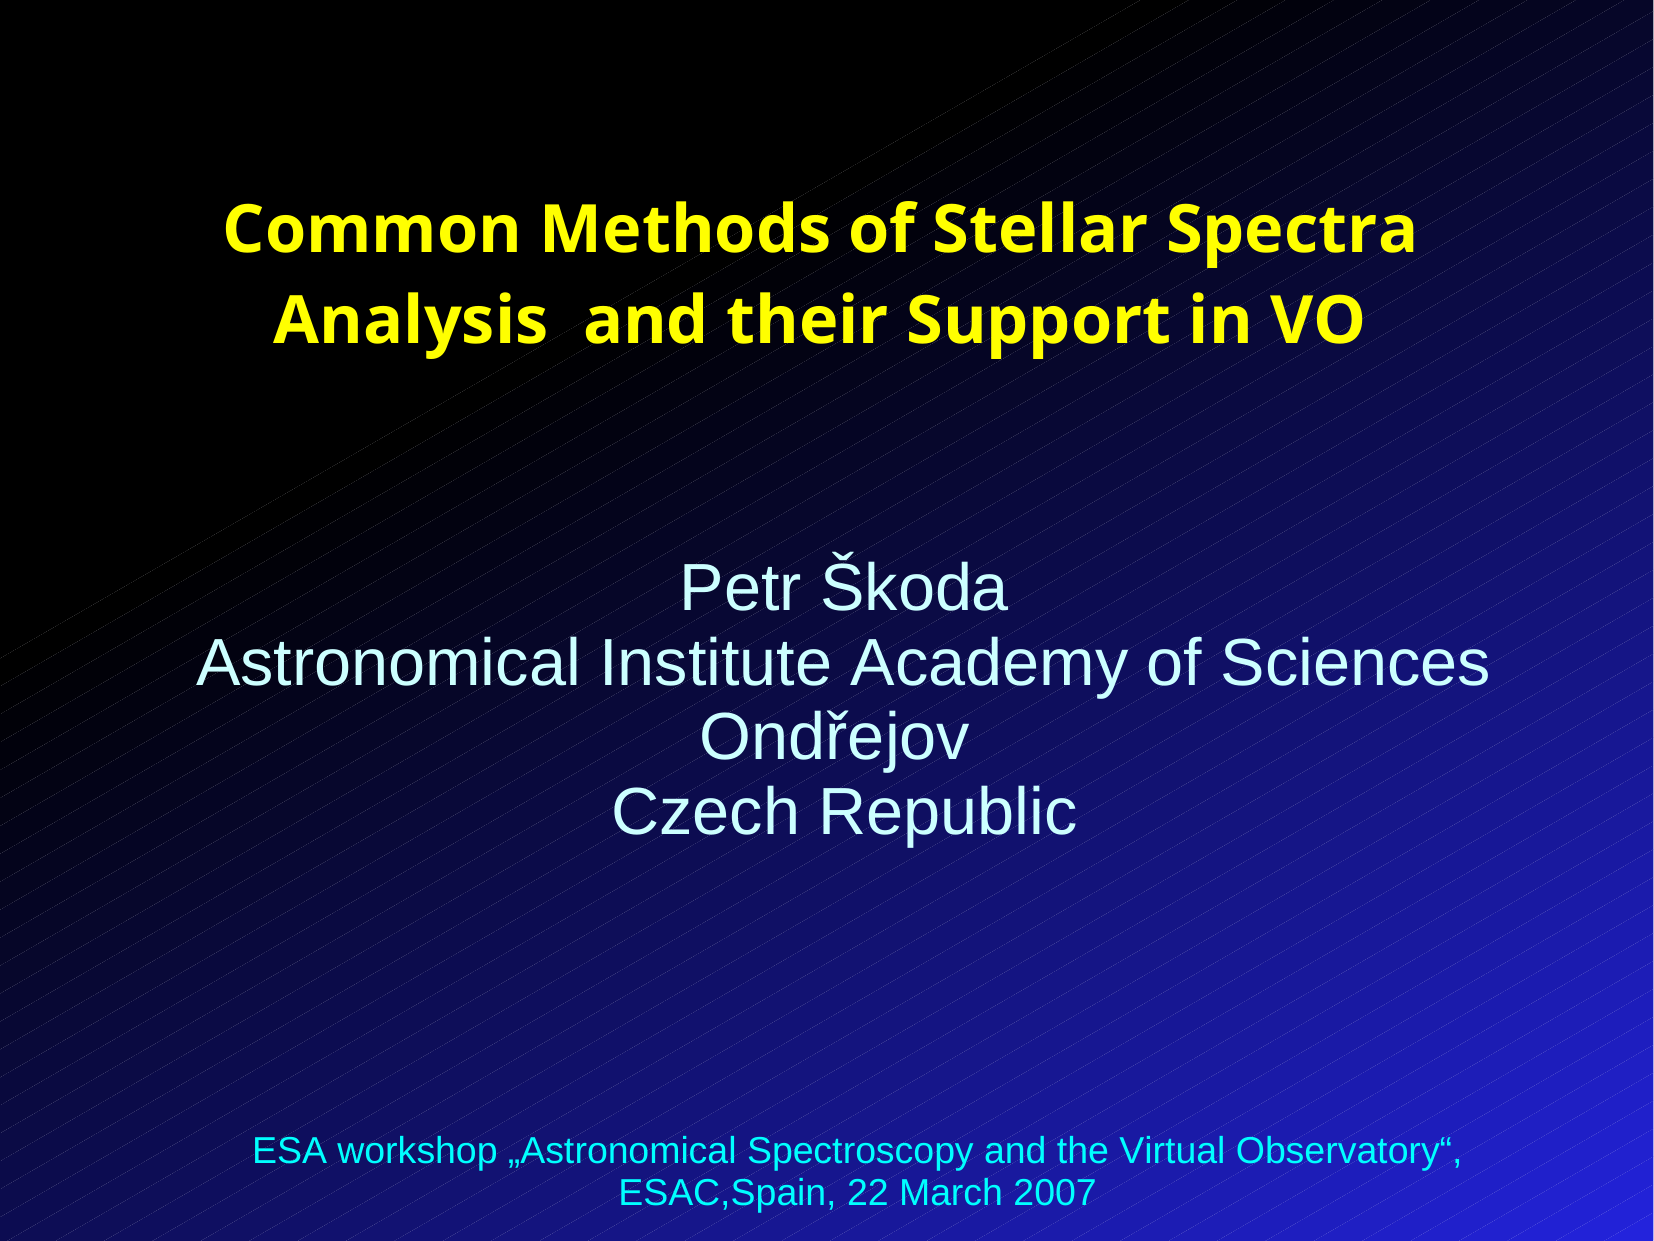

# Common Methods of Stellar Spectra Analysis and their Support in VO
Petr Škoda
Astronomical Institute Academy of Sciences
Ondřejov
Czech Republic
ESA workshop „Astronomical Spectroscopy and the Virtual Observatory“,
ESAC,Spain, 22 March 2007